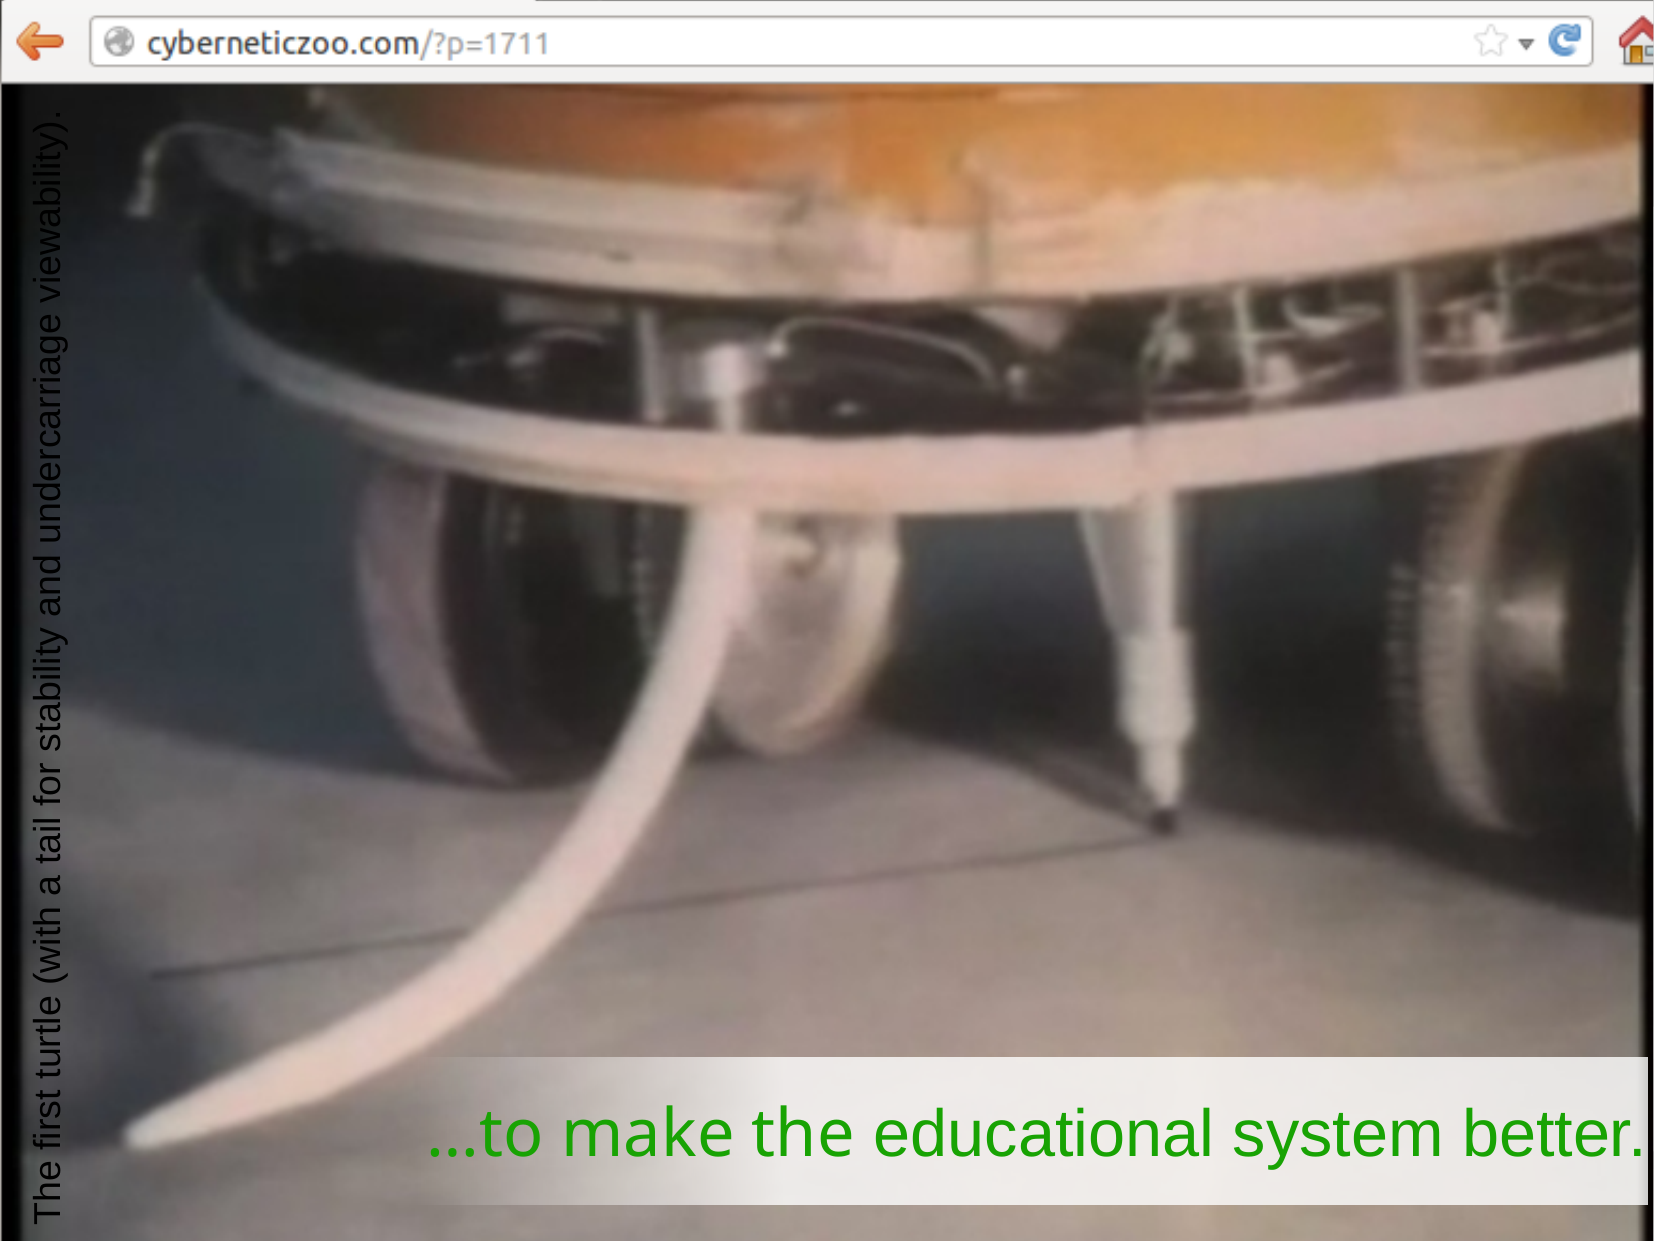

The first turtle (with a tail for stability and undercarriage viewability).
# …to make the educational system better.
7
LibreOffice Berlin 2012 Conference • LibreLogo – turtle vector graphics for everybody